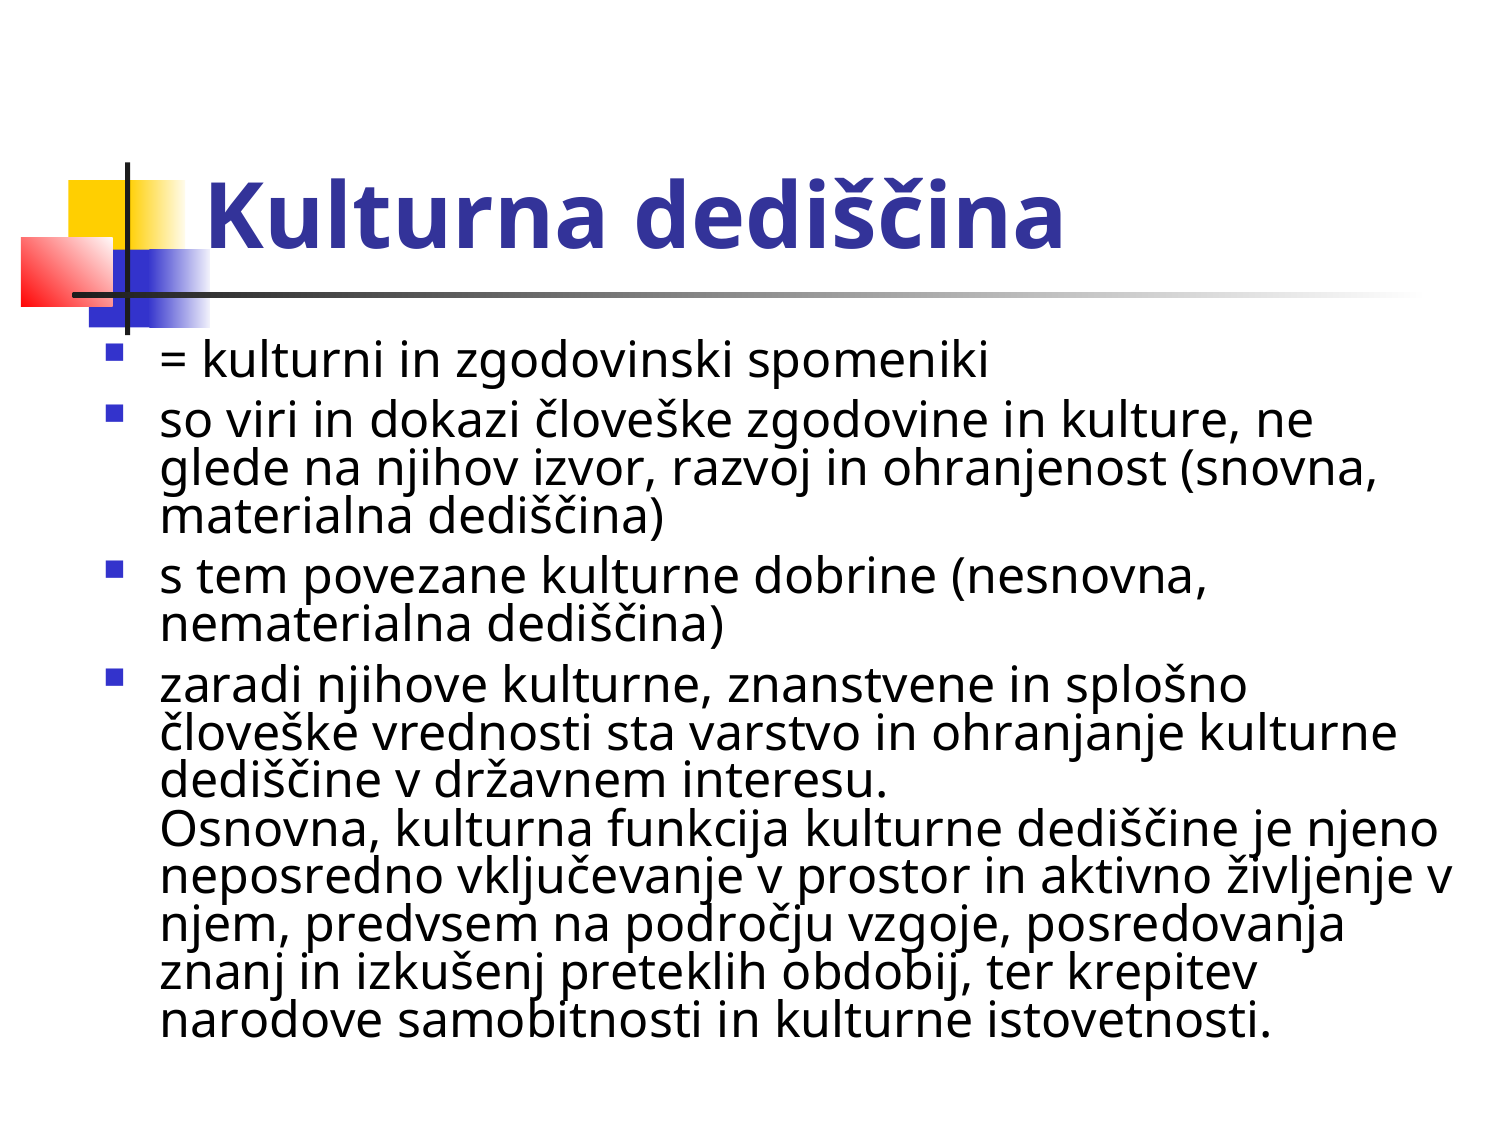

# Kulturna dediščina
= kulturni in zgodovinski spomeniki
so viri in dokazi človeške zgodovine in kulture, ne glede na njihov izvor, razvoj in ohranjenost (snovna, materialna dediščina)
s tem povezane kulturne dobrine (nesnovna, nematerialna dediščina)
zaradi njihove kulturne, znanstvene in splošno človeške vrednosti sta varstvo in ohranjanje kulturne dediščine v državnem interesu.
Osnovna, kulturna funkcija kulturne dediščine je njeno neposredno vključevanje v prostor in aktivno življenje v njem, predvsem na področju vzgoje, posredovanja znanj in izkušenj preteklih obdobij, ter krepitev narodove samobitnosti in kulturne istovetnosti.